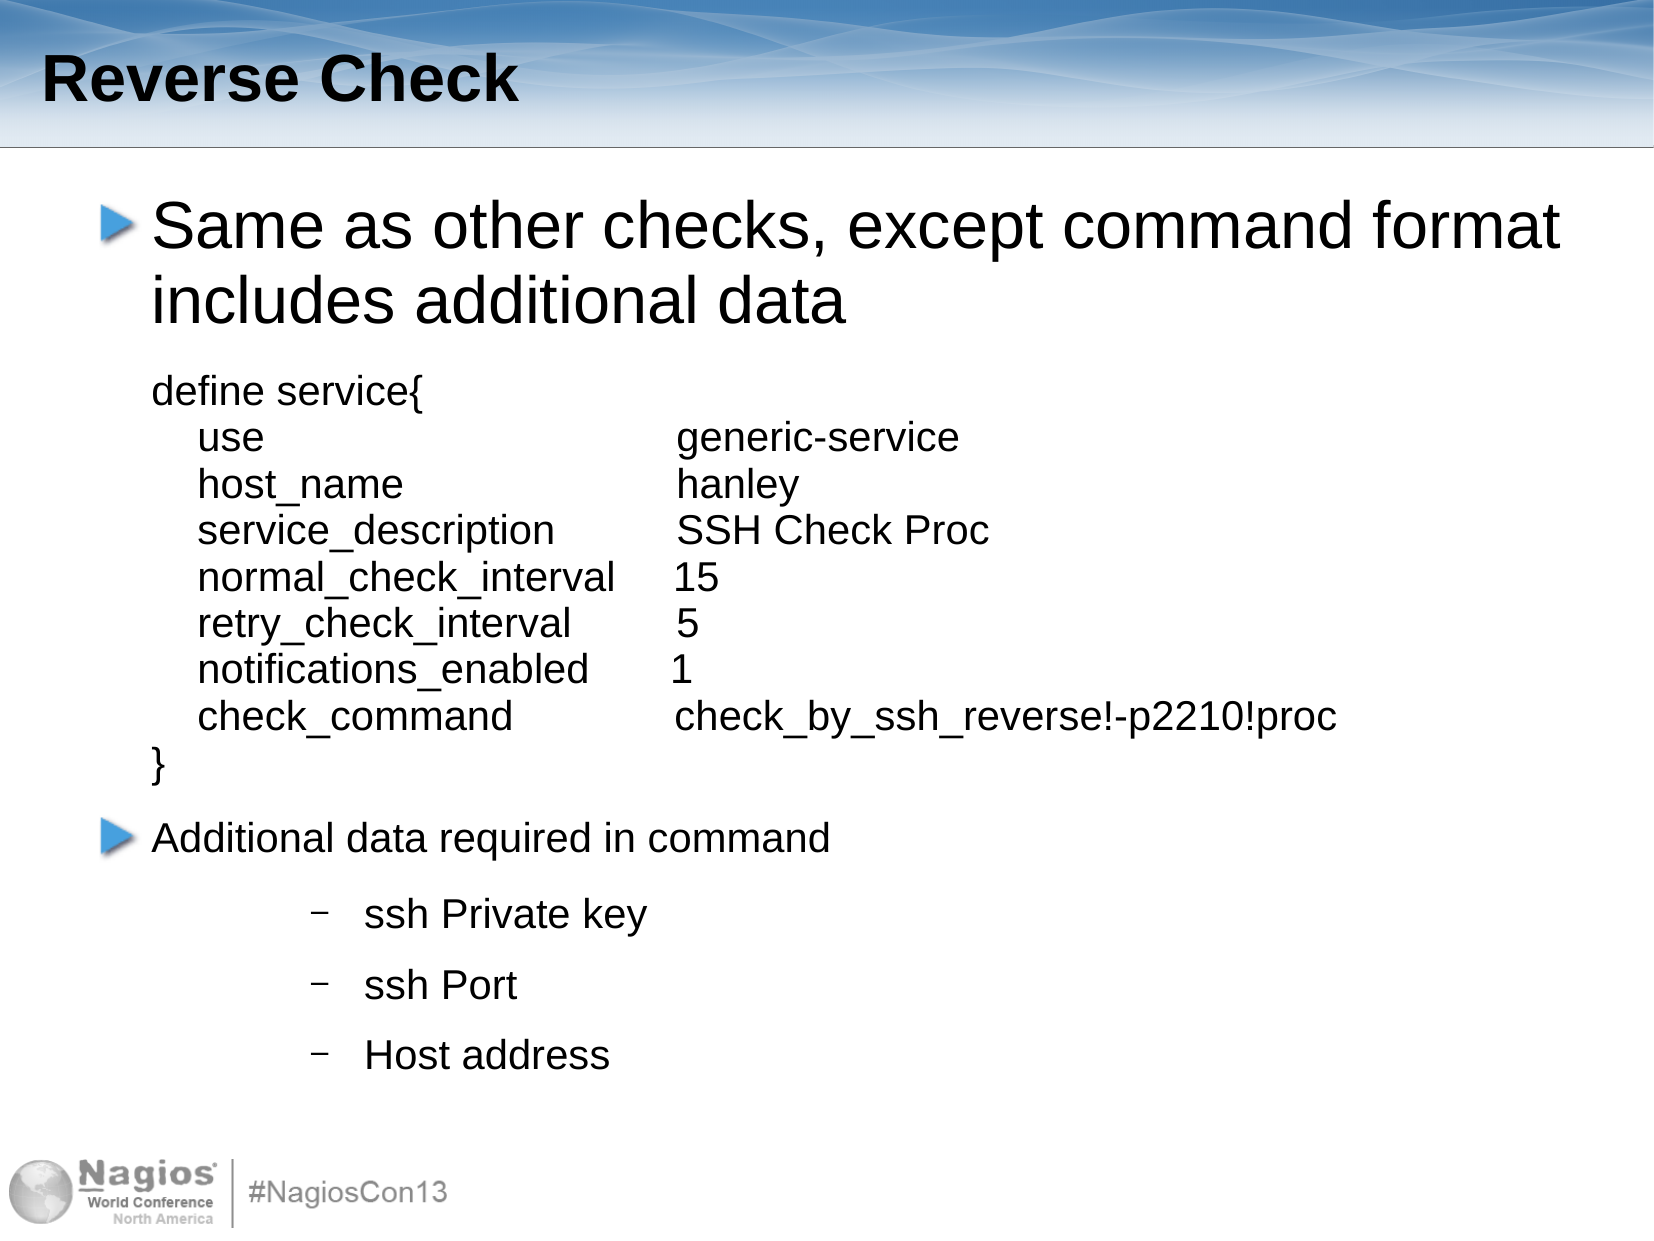

# Reverse Check
Same as other checks, except command format includes additional data
define service{
 use 		generic-service
 host_name 	hanley
 service_description 	SSH Check Proc
 normal_check_interval 15
 retry_check_interval 	5
 notifications_enabled 1
 check_command check_by_ssh_reverse!-p2210!proc
}
Additional data required in command
ssh Private key
ssh Port
Host address